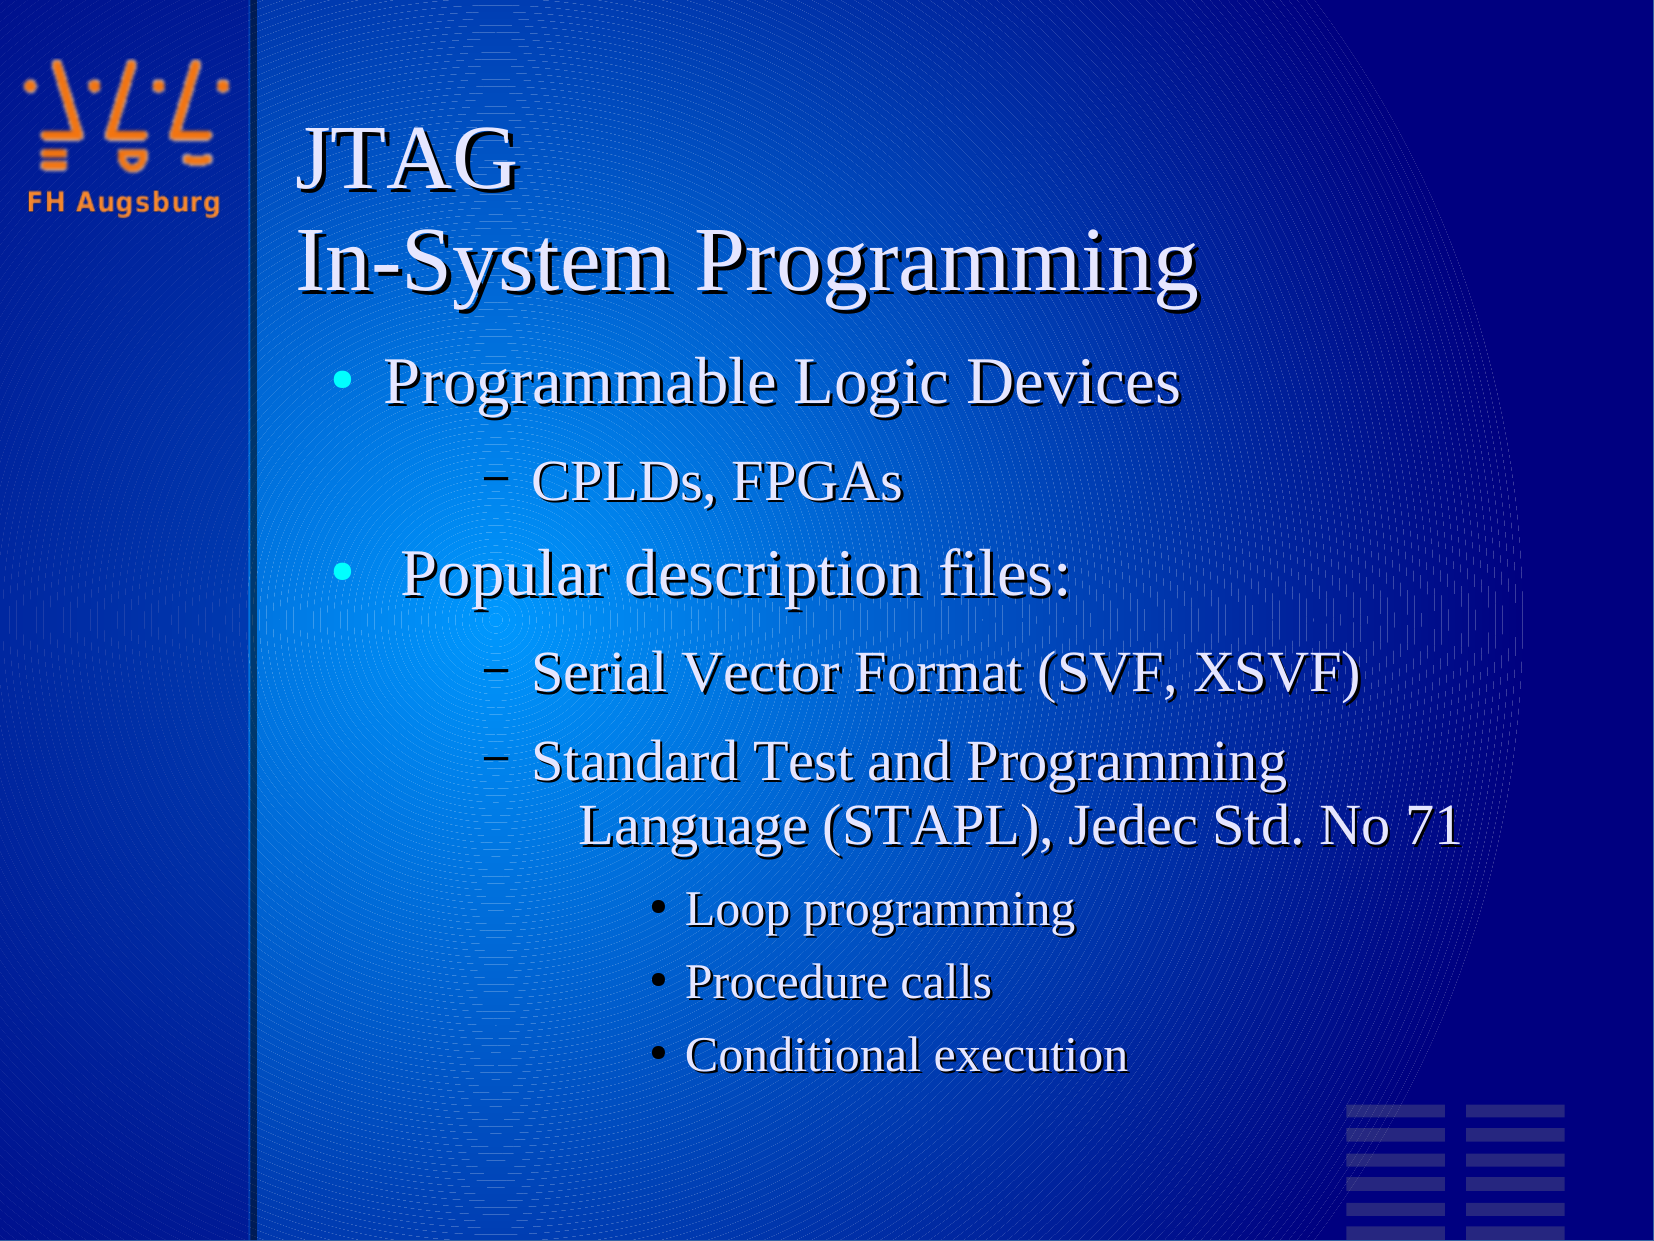

# JTAG In-System Programming
Programmable Logic Devices
CPLDs, FPGAs
 Popular description files:
Serial Vector Format (SVF, XSVF)
Standard Test and Programming Language (STAPL), Jedec Std. No 71
Loop programming
Procedure calls
Conditional execution